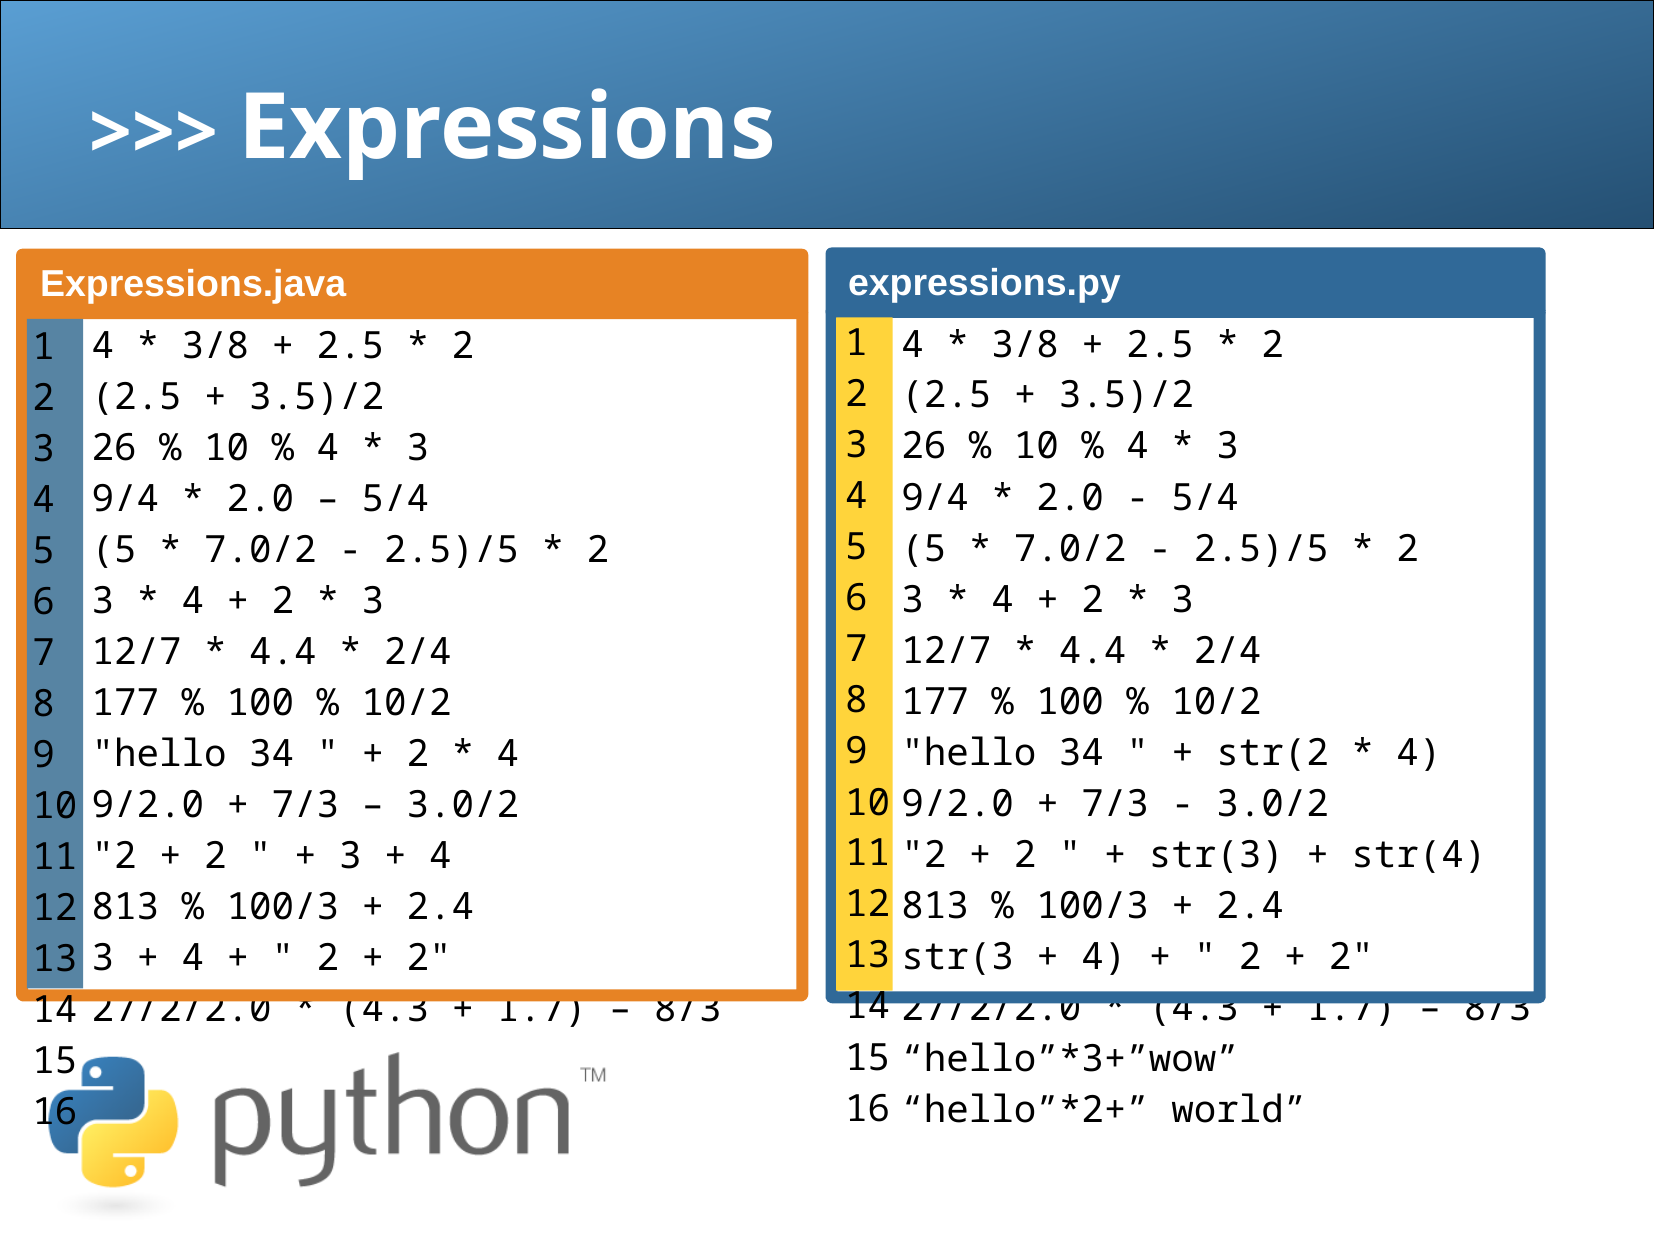

>>> Expressions
expressions.py
Expressions.java
1
2
3
4
5
6
7
8
9
10
11
12
13
14
15
16
4 * 3/8 + 2.5 * 2
(2.5 + 3.5)/2
26 % 10 % 4 * 3
9/4 * 2.0 - 5/4
(5 * 7.0/2 - 2.5)/5 * 2
3 * 4 + 2 * 3
12/7 * 4.4 * 2/4
177 % 100 % 10/2
"hello 34 " + str(2 * 4)
9/2.0 + 7/3 - 3.0/2
"2 + 2 " + str(3) + str(4)
813 % 100/3 + 2.4
str(3 + 4) + " 2 + 2"
27/2/2.0 * (4.3 + 1.7) – 8/3
“hello”*3+”wow”
“hello”*2+” world”
4 * 3/8 + 2.5 * 2
(2.5 + 3.5)/2
26 % 10 % 4 * 3
9/4 * 2.0 – 5/4
(5 * 7.0/2 - 2.5)/5 * 2
3 * 4 + 2 * 3
12/7 * 4.4 * 2/4
177 % 100 % 10/2
"hello 34 " + 2 * 4
9/2.0 + 7/3 – 3.0/2
"2 + 2 " + 3 + 4
813 % 100/3 + 2.4
3 + 4 + " 2 + 2"
27/2/2.0 * (4.3 + 1.7) – 8/3
1
2
3
4
5
6
7
8
9
10
11
12
13
14
15
16